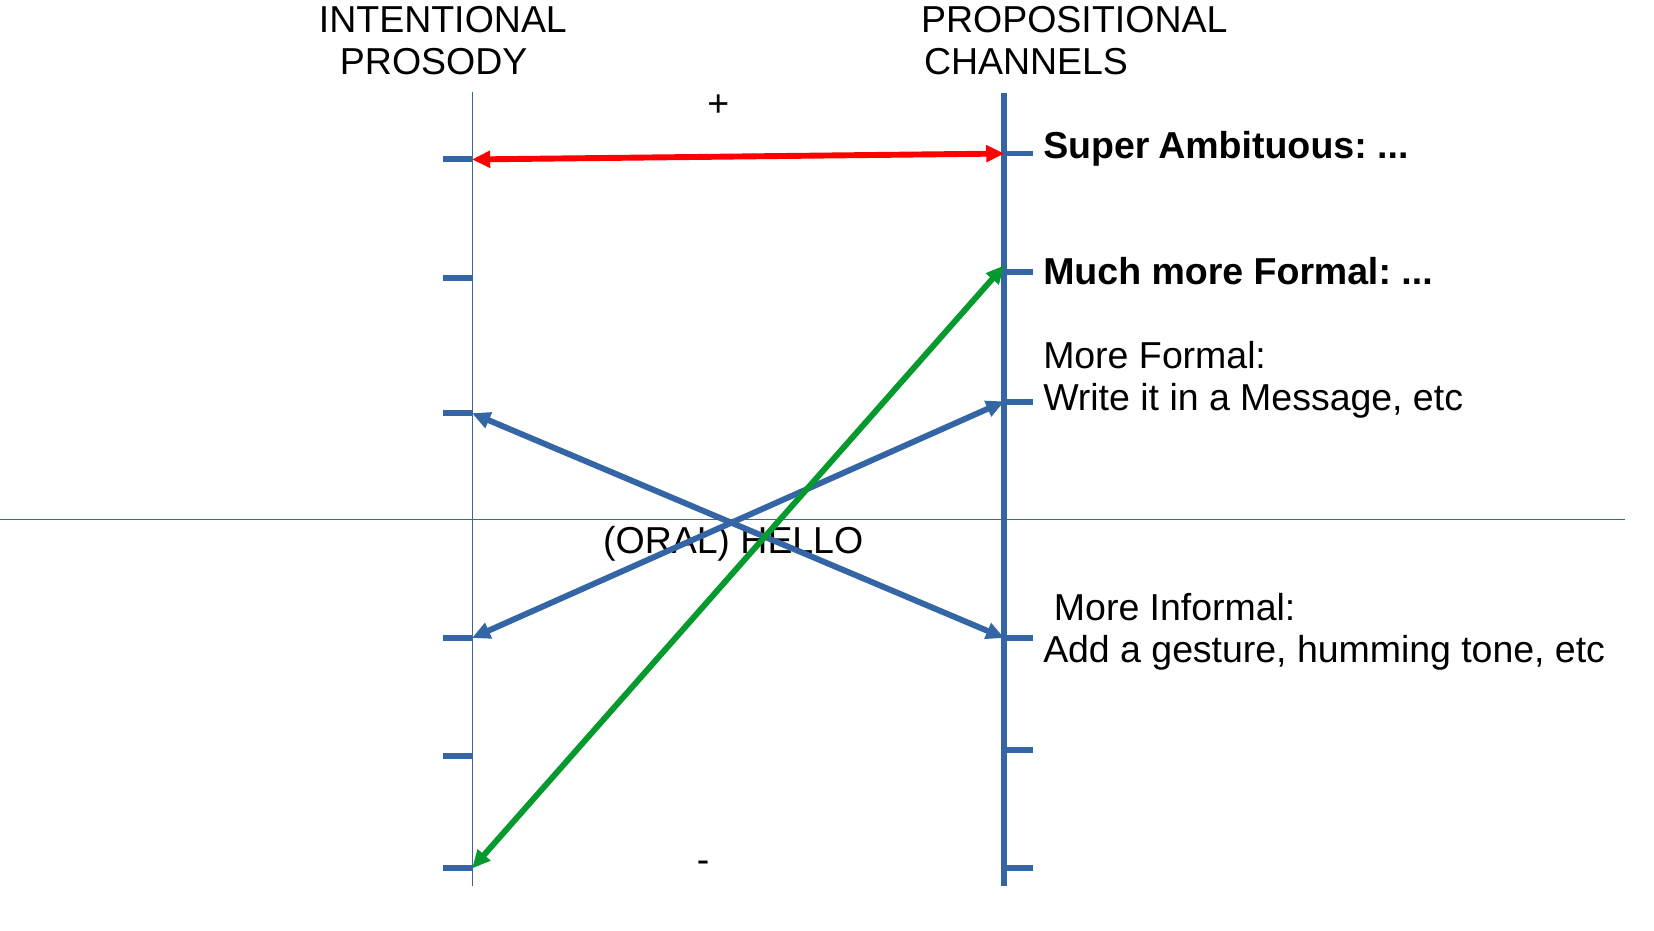

INTENTIONAL PROPOSITIONAL
 PROSODY CHANNELS
 +
 Super Ambituous: ...
 Much more Formal: ...
 More Formal:
 Write it in a Message, etc
 More Informal:
 Add a gesture, humming tone, etc
 -
(ORAL) HELLO